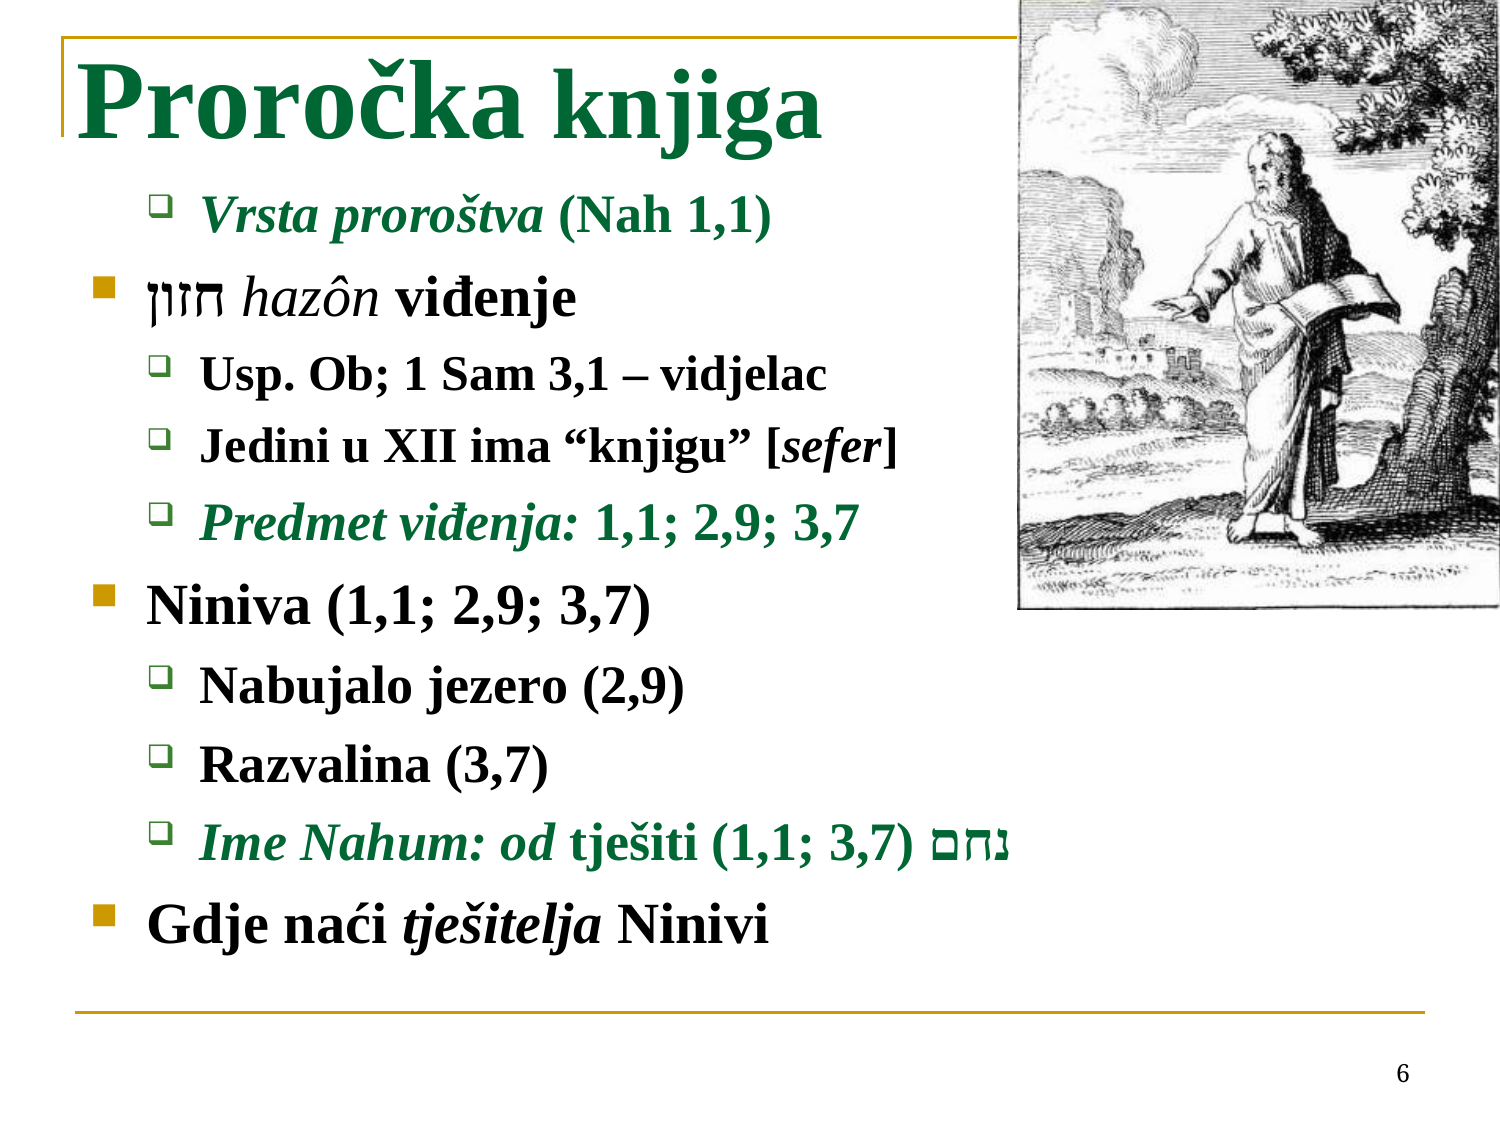

# Proročka knjiga
Vrsta proroštva (Nah 1,1)
חזון hazôn viđenje
Usp. Ob; 1 Sam 3,1 – vidjelac
Jedini u XII ima “knjigu” [sefer]
Predmet viđenja: 1,1; 2,9; 3,7
Niniva (1,1; 2,9; 3,7)
Nabujalo jezero (2,9)
Razvalina (3,7)
Ime Nahum: od tješiti (1,1; 3,7) נחם
Gdje naći tješitelja Ninivi